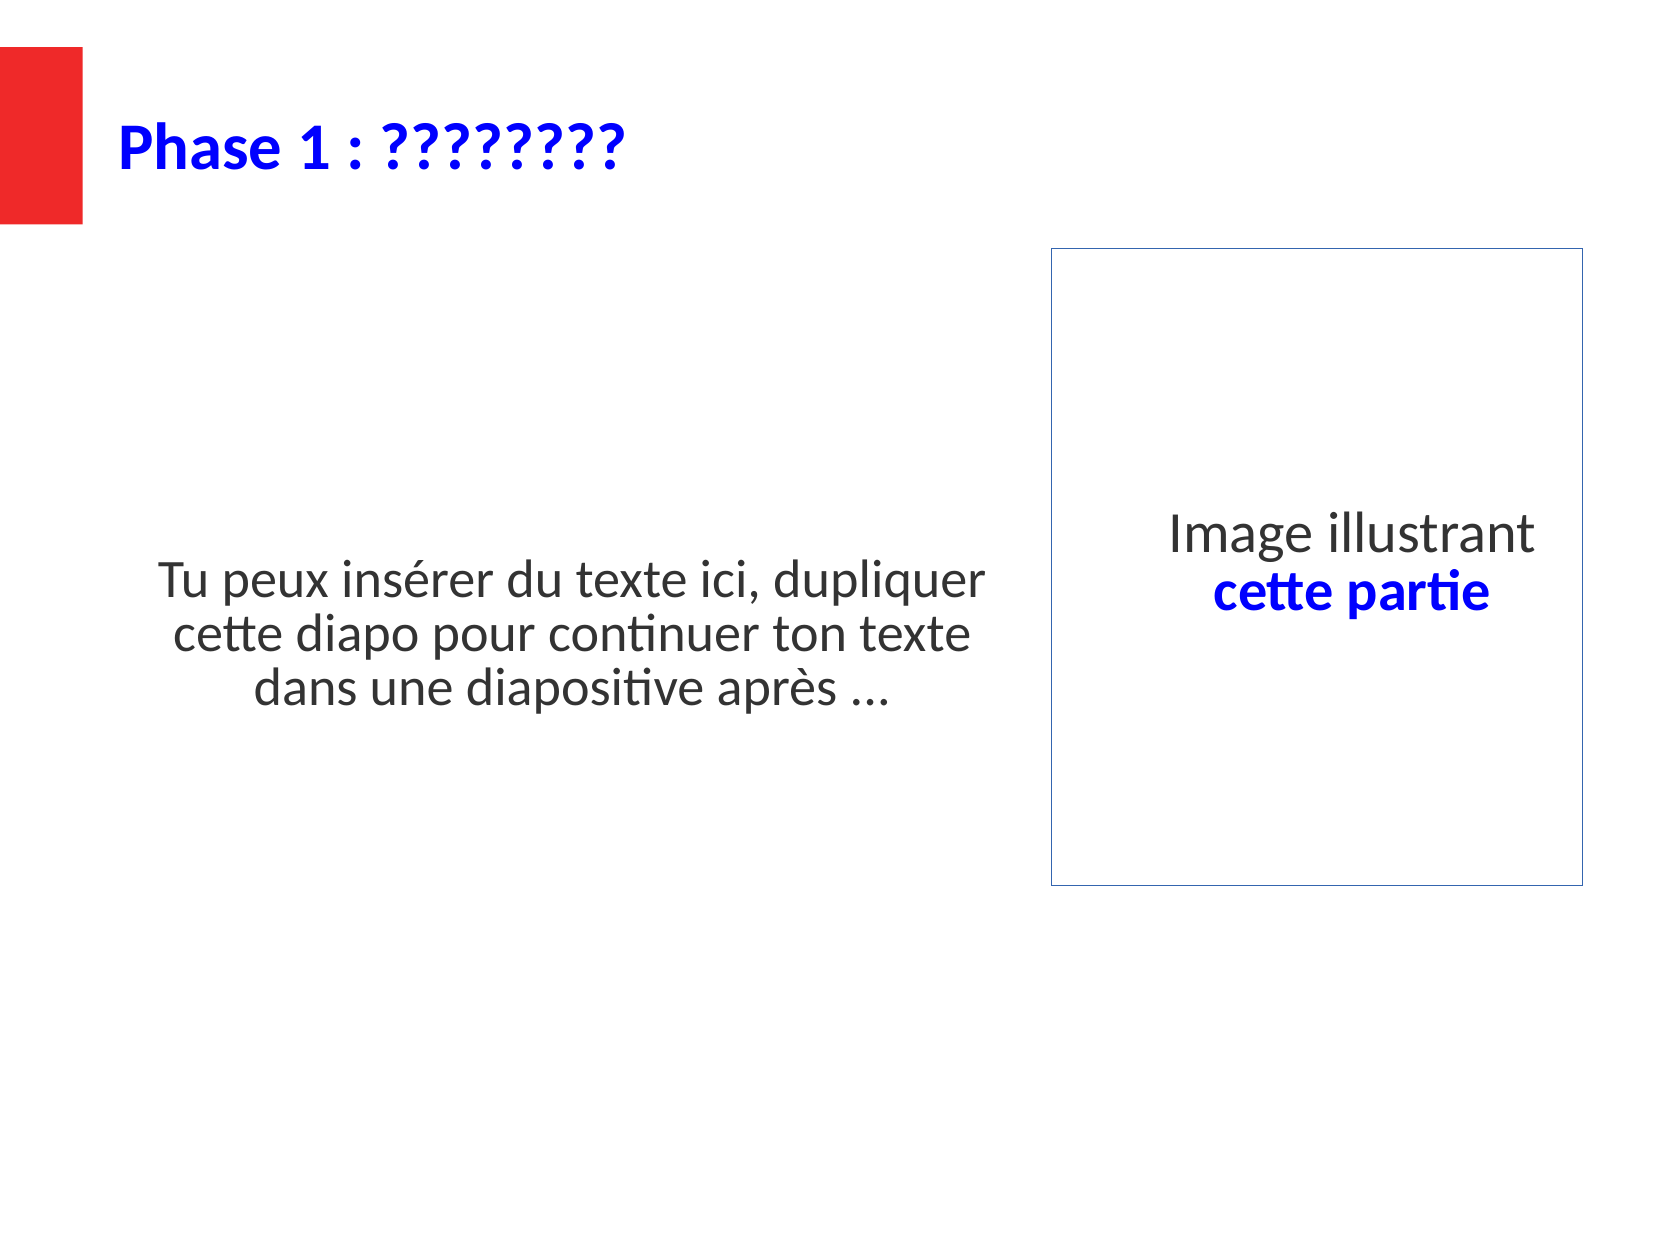

# Phase 1 : ????????
Tu peux insérer du texte ici, dupliquer cette diapo pour continuer ton texte dans une diapositive après ...
Image illustrant cette partie